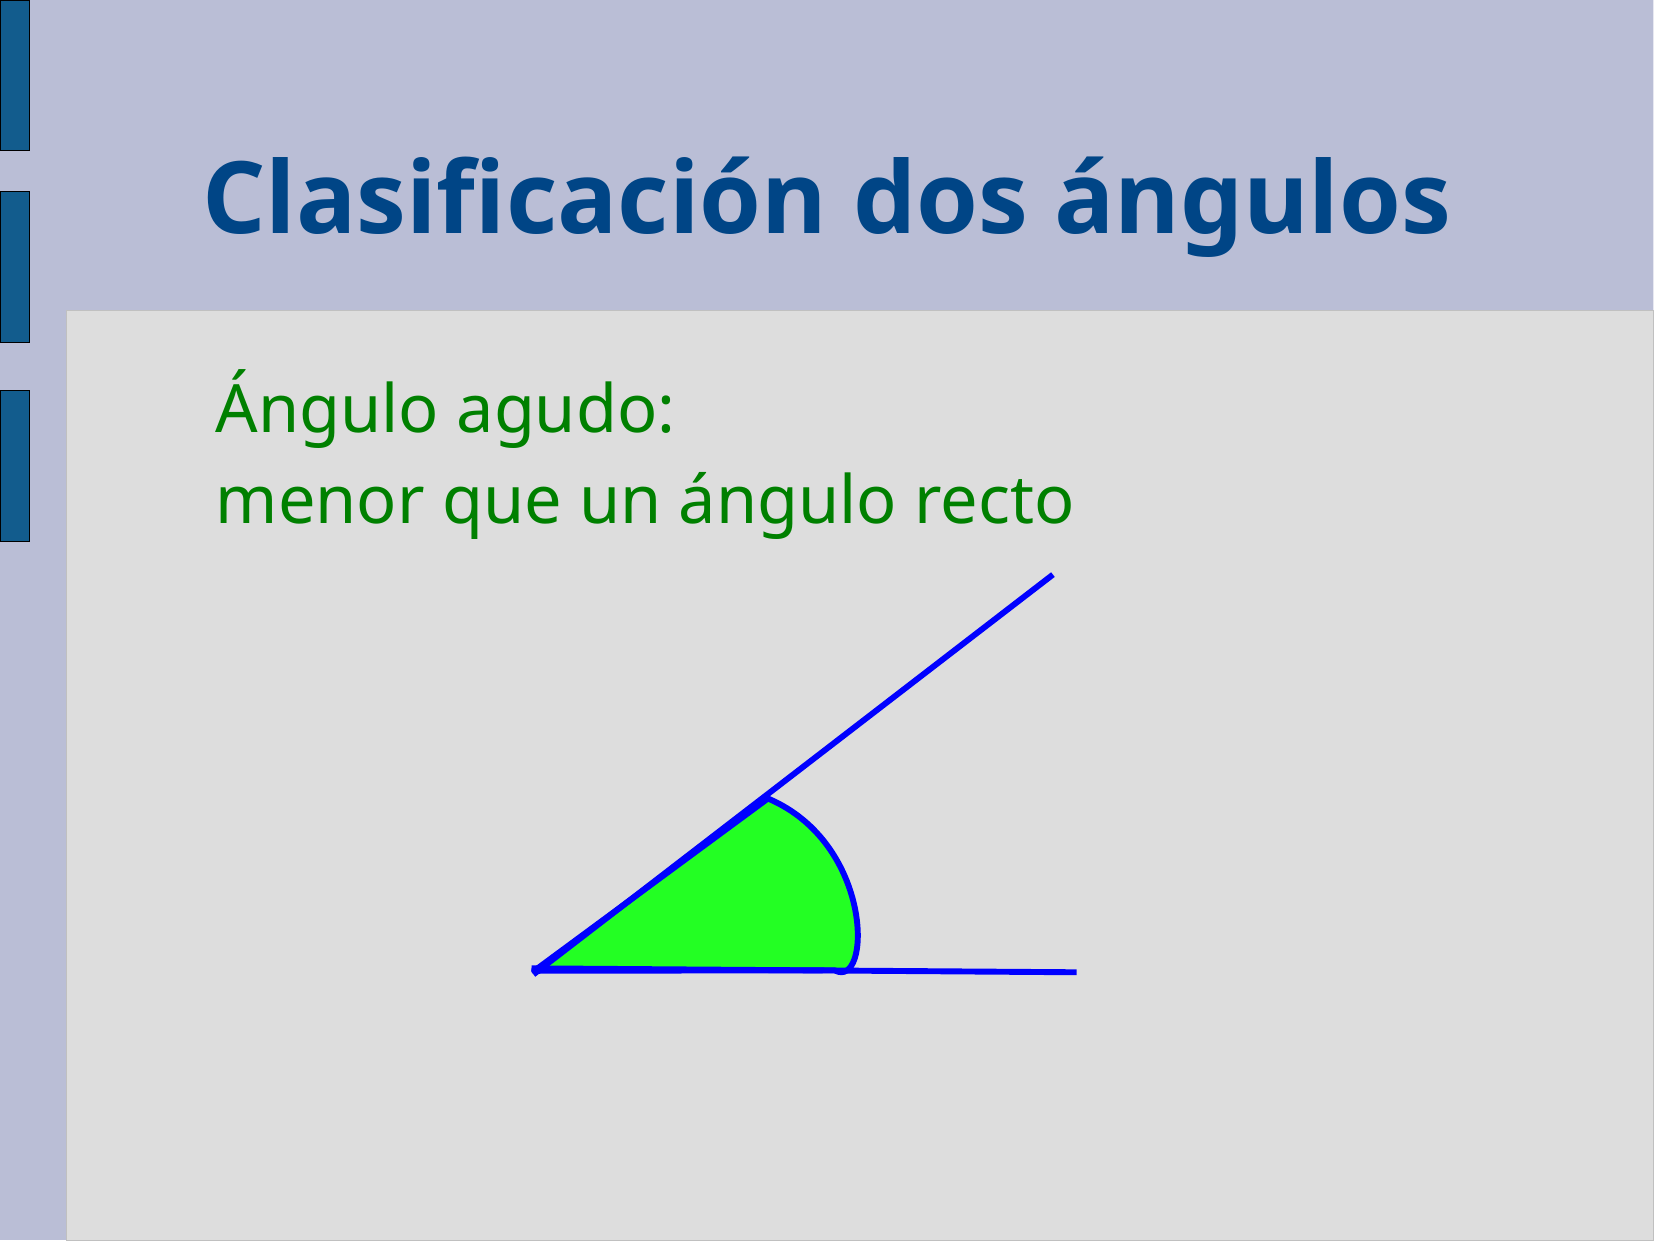

# Clasificación dos ángulos
Ángulo agudo:
menor que un ángulo recto